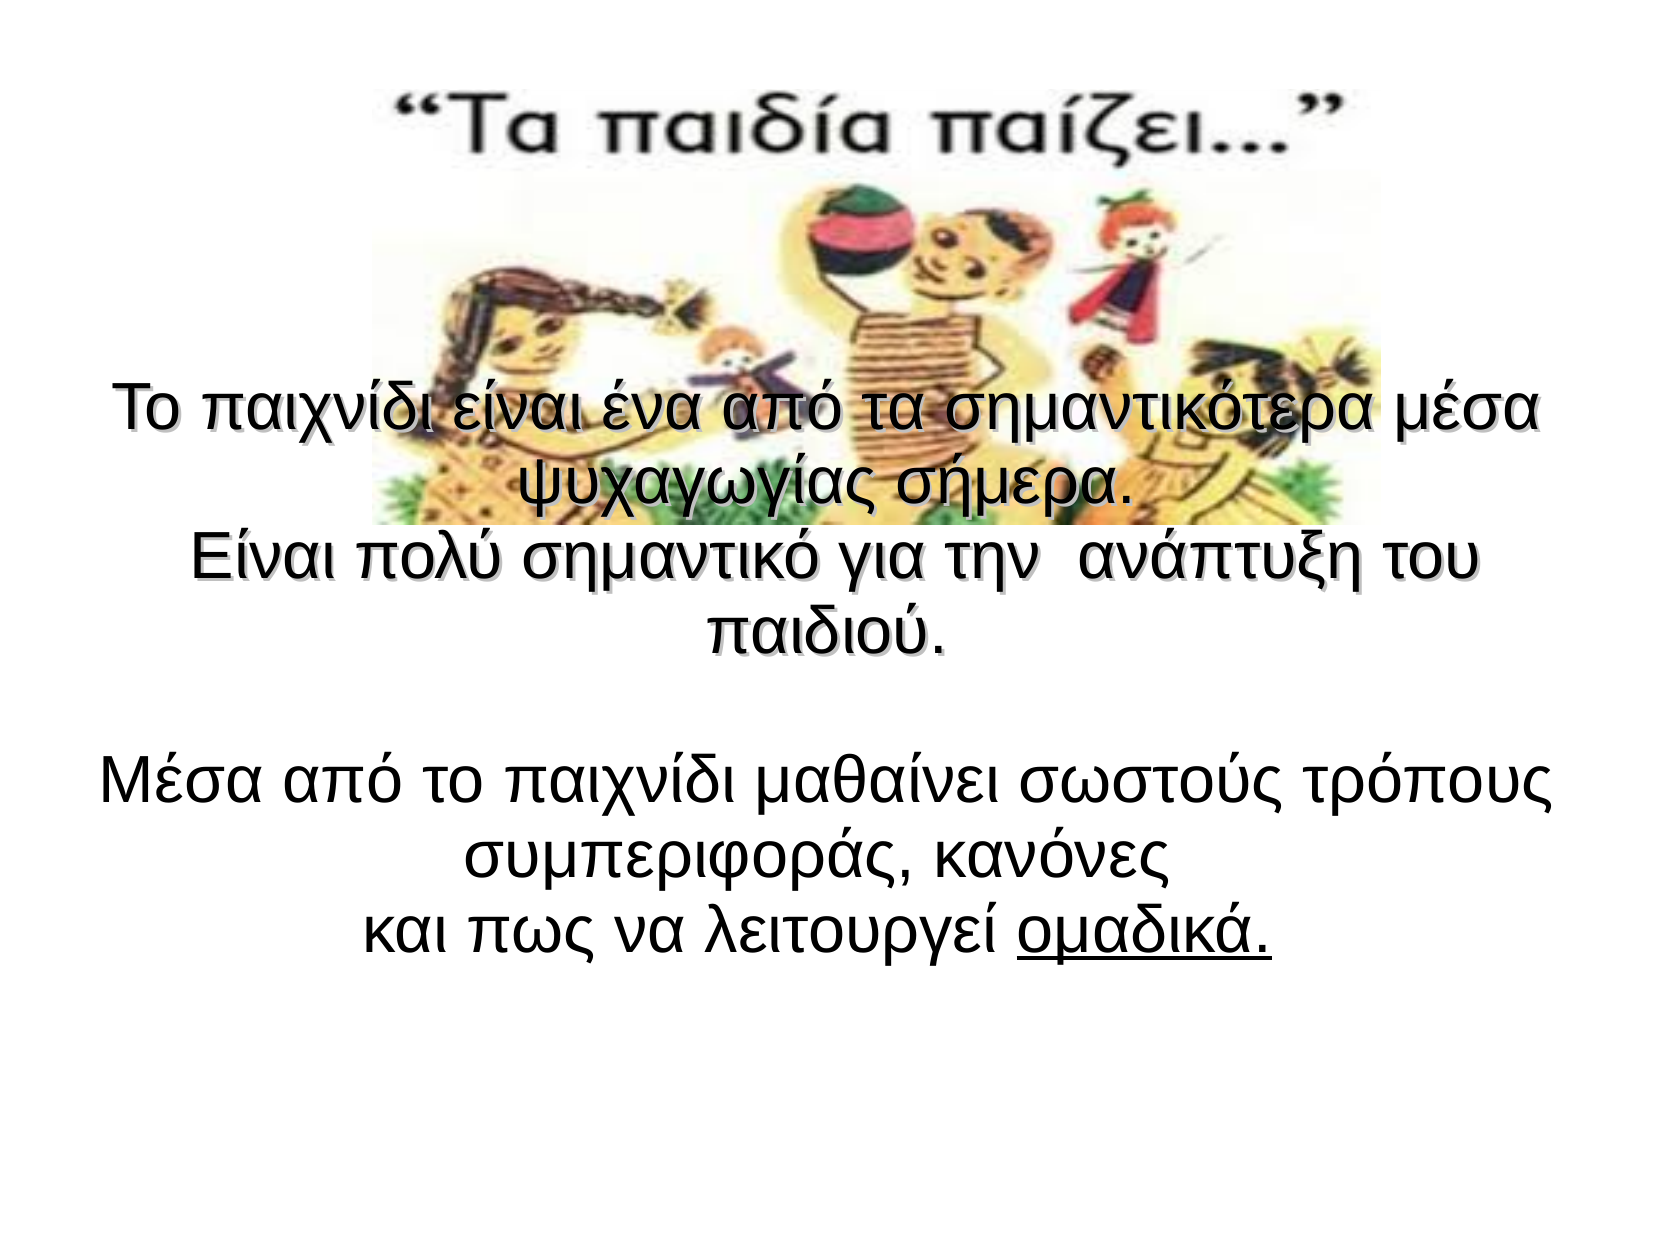

# Το παιχνίδι είναι ένα από τα σημαντικότερα μέσα ψυχαγωγίας σήμερα.
 Είναι πολύ σημαντικό για την ανάπτυξη του παιδιού.
Μέσα από το παιχνίδι μαθαίνει σωστούς τρόπους συμπεριφοράς, κανόνες
και πως να λειτουργεί ομαδικά.